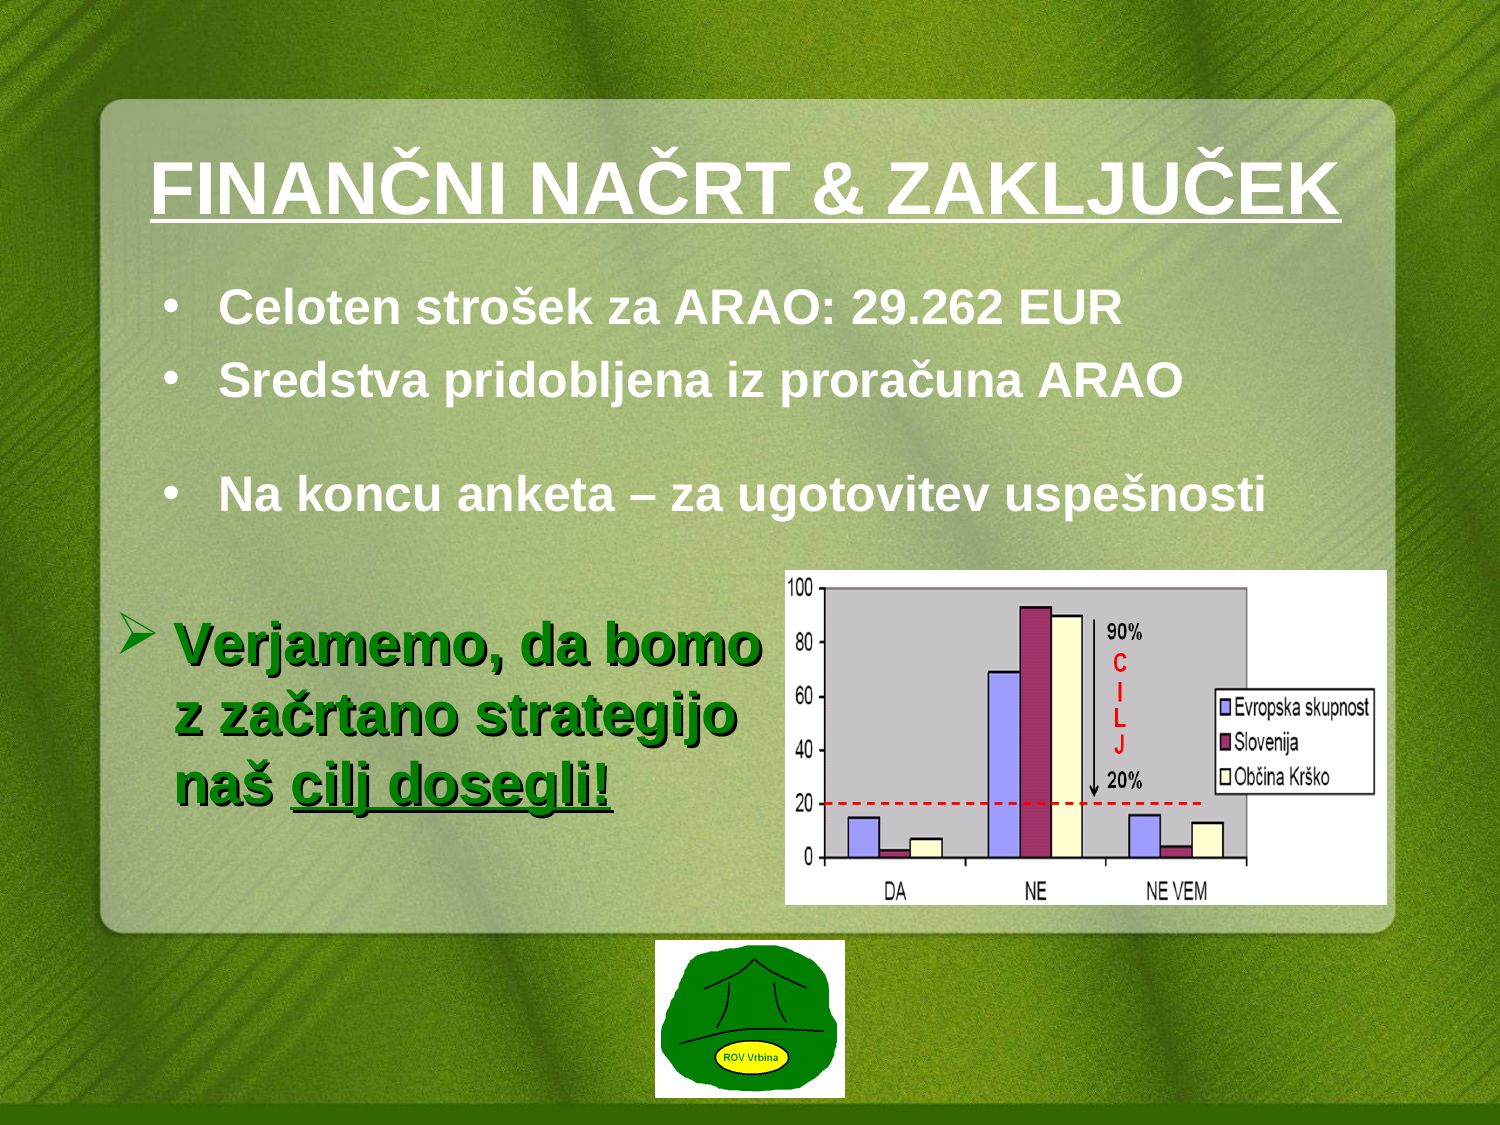

FINANČNI NAČRT & ZAKLJUČEK
Celoten strošek za ARAO: 29.262 EUR
Sredstva pridobljena iz proračuna ARAO
Na koncu anketa – za ugotovitev uspešnosti
Verjamemo, da bomo z začrtano strategijo naš cilj dosegli!